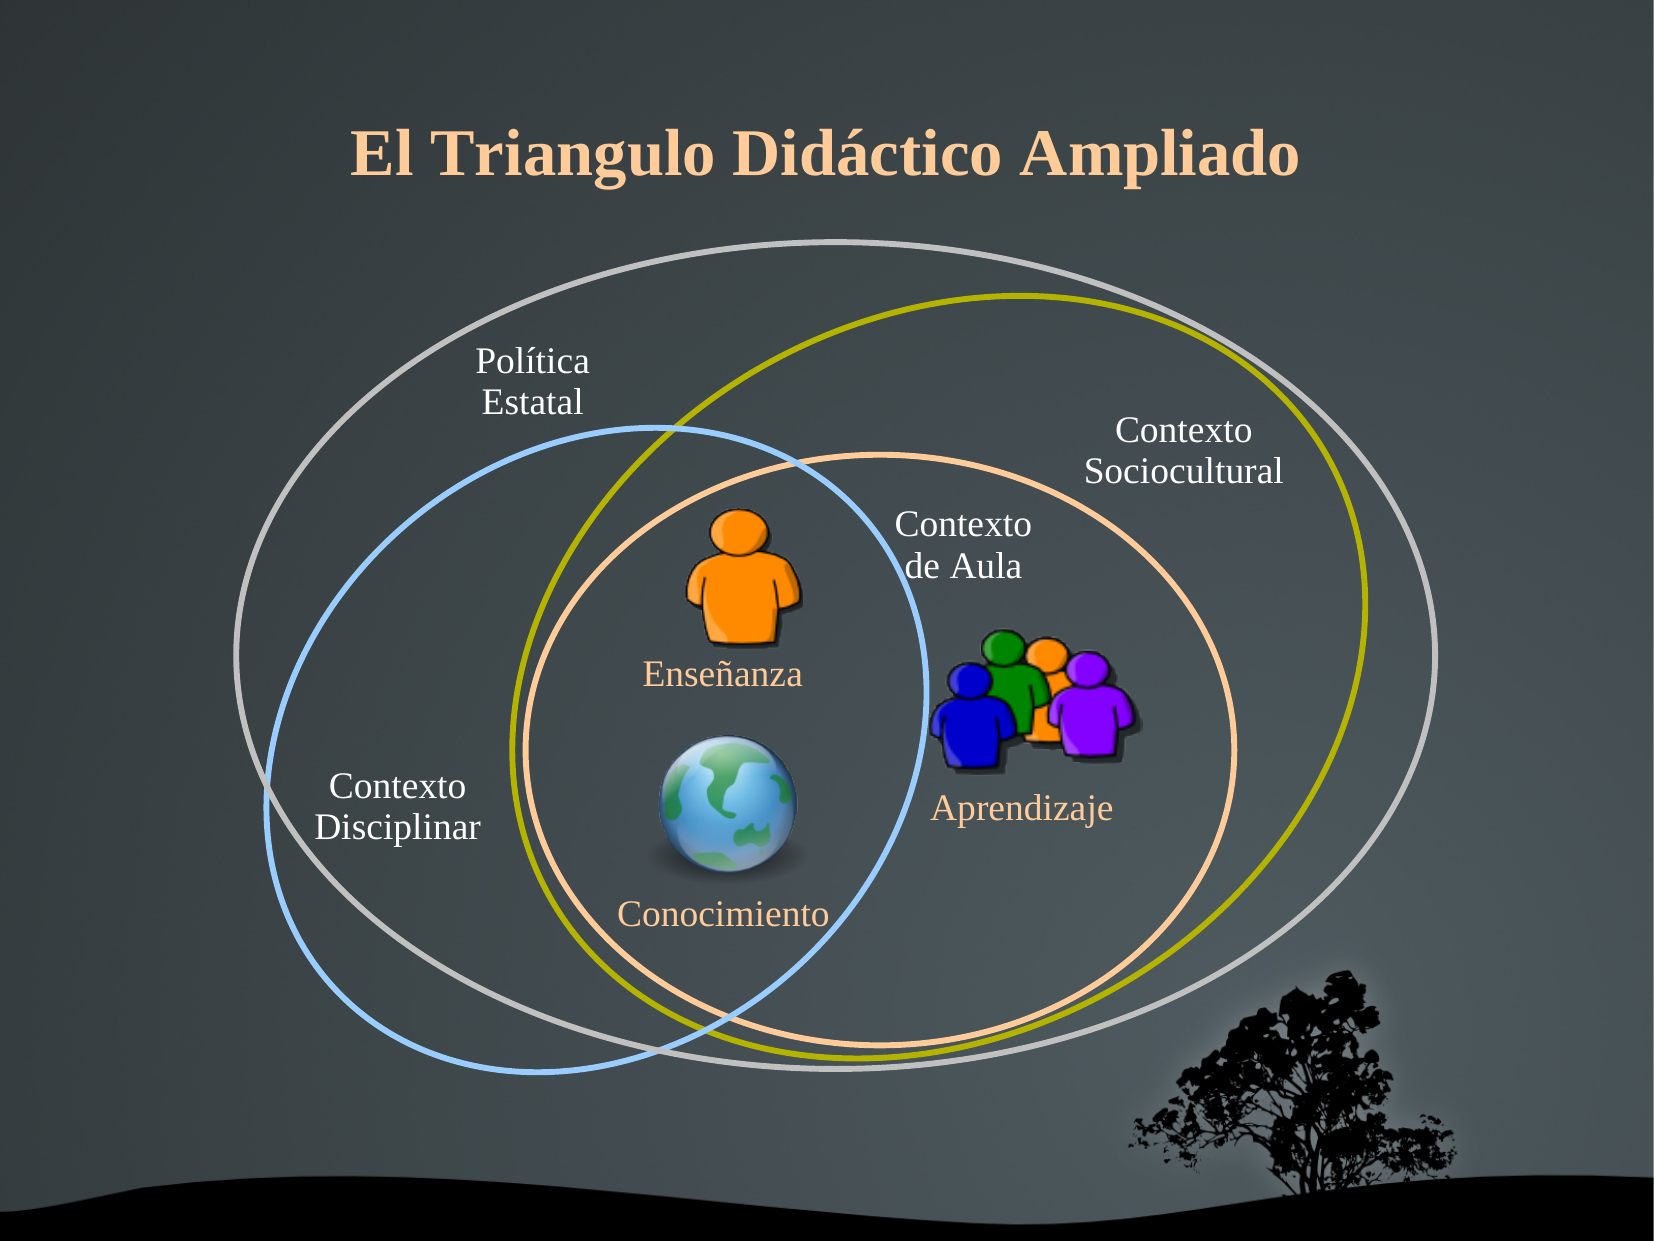

# El Triangulo Didáctico Ampliado
Política
Estatal
Contexto
Sociocultural
Contexto
de Aula
Enseñanza
Contexto
Disciplinar
Aprendizaje
Conocimiento